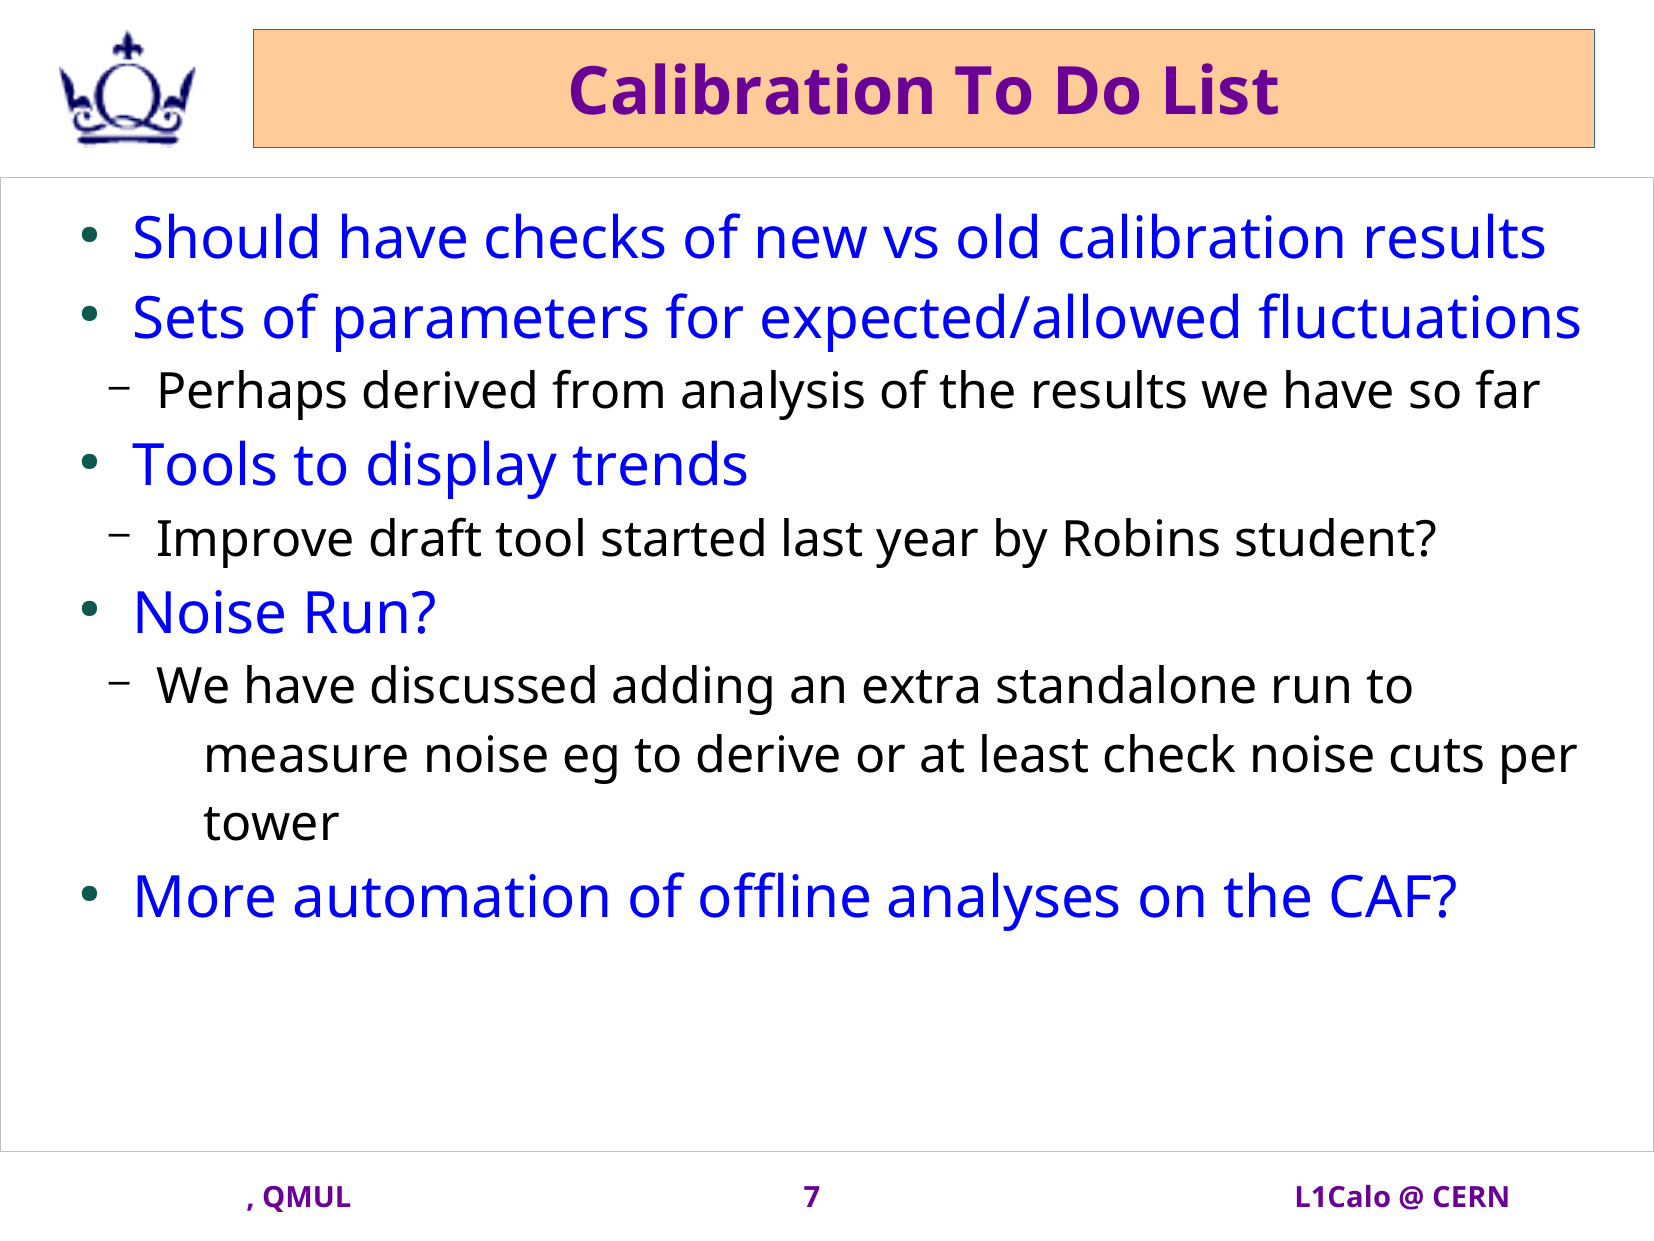

# Calibration To Do List
Should have checks of new vs old calibration results
Sets of parameters for expected/allowed fluctuations
Perhaps derived from analysis of the results we have so far
Tools to display trends
Improve draft tool started last year by Robins student?
Noise Run?
We have discussed adding an extra standalone run to measure noise eg to derive or at least check noise cuts per tower
More automation of offline analyses on the CAF?